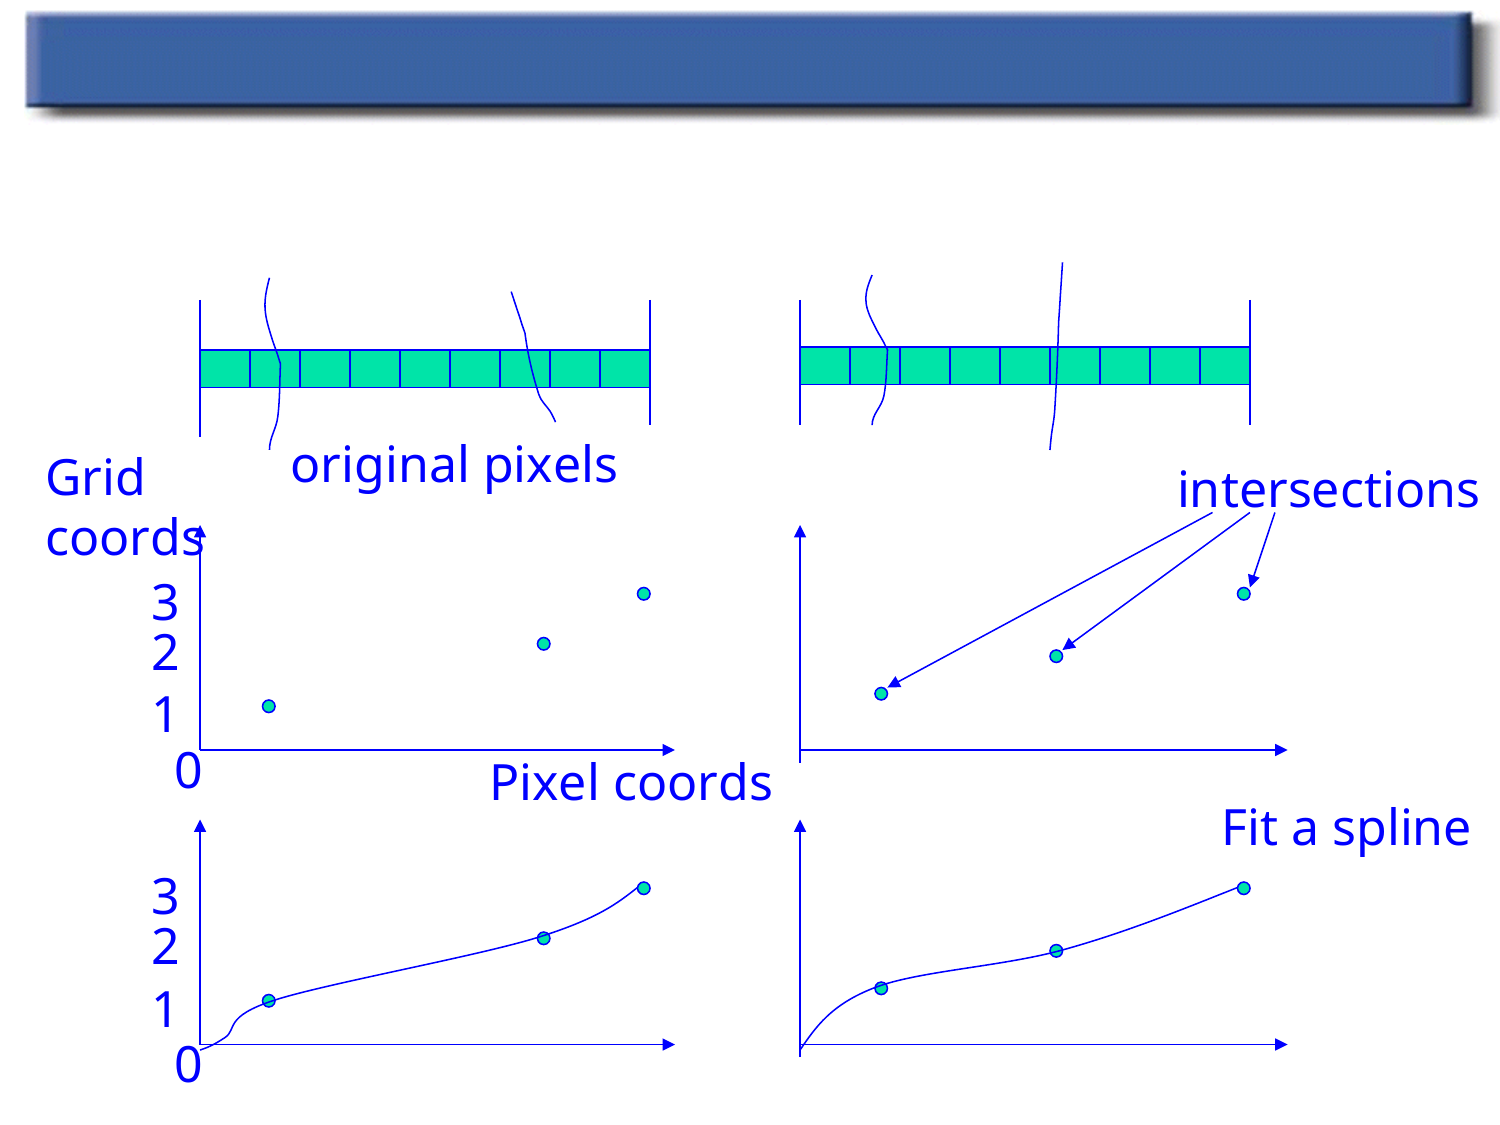

# Pixel splatting (for each scanline)
 original pixels
Grid
coords
intersections
3
2
1
0
Pixel coords
Fit a spline
3
2
1
0